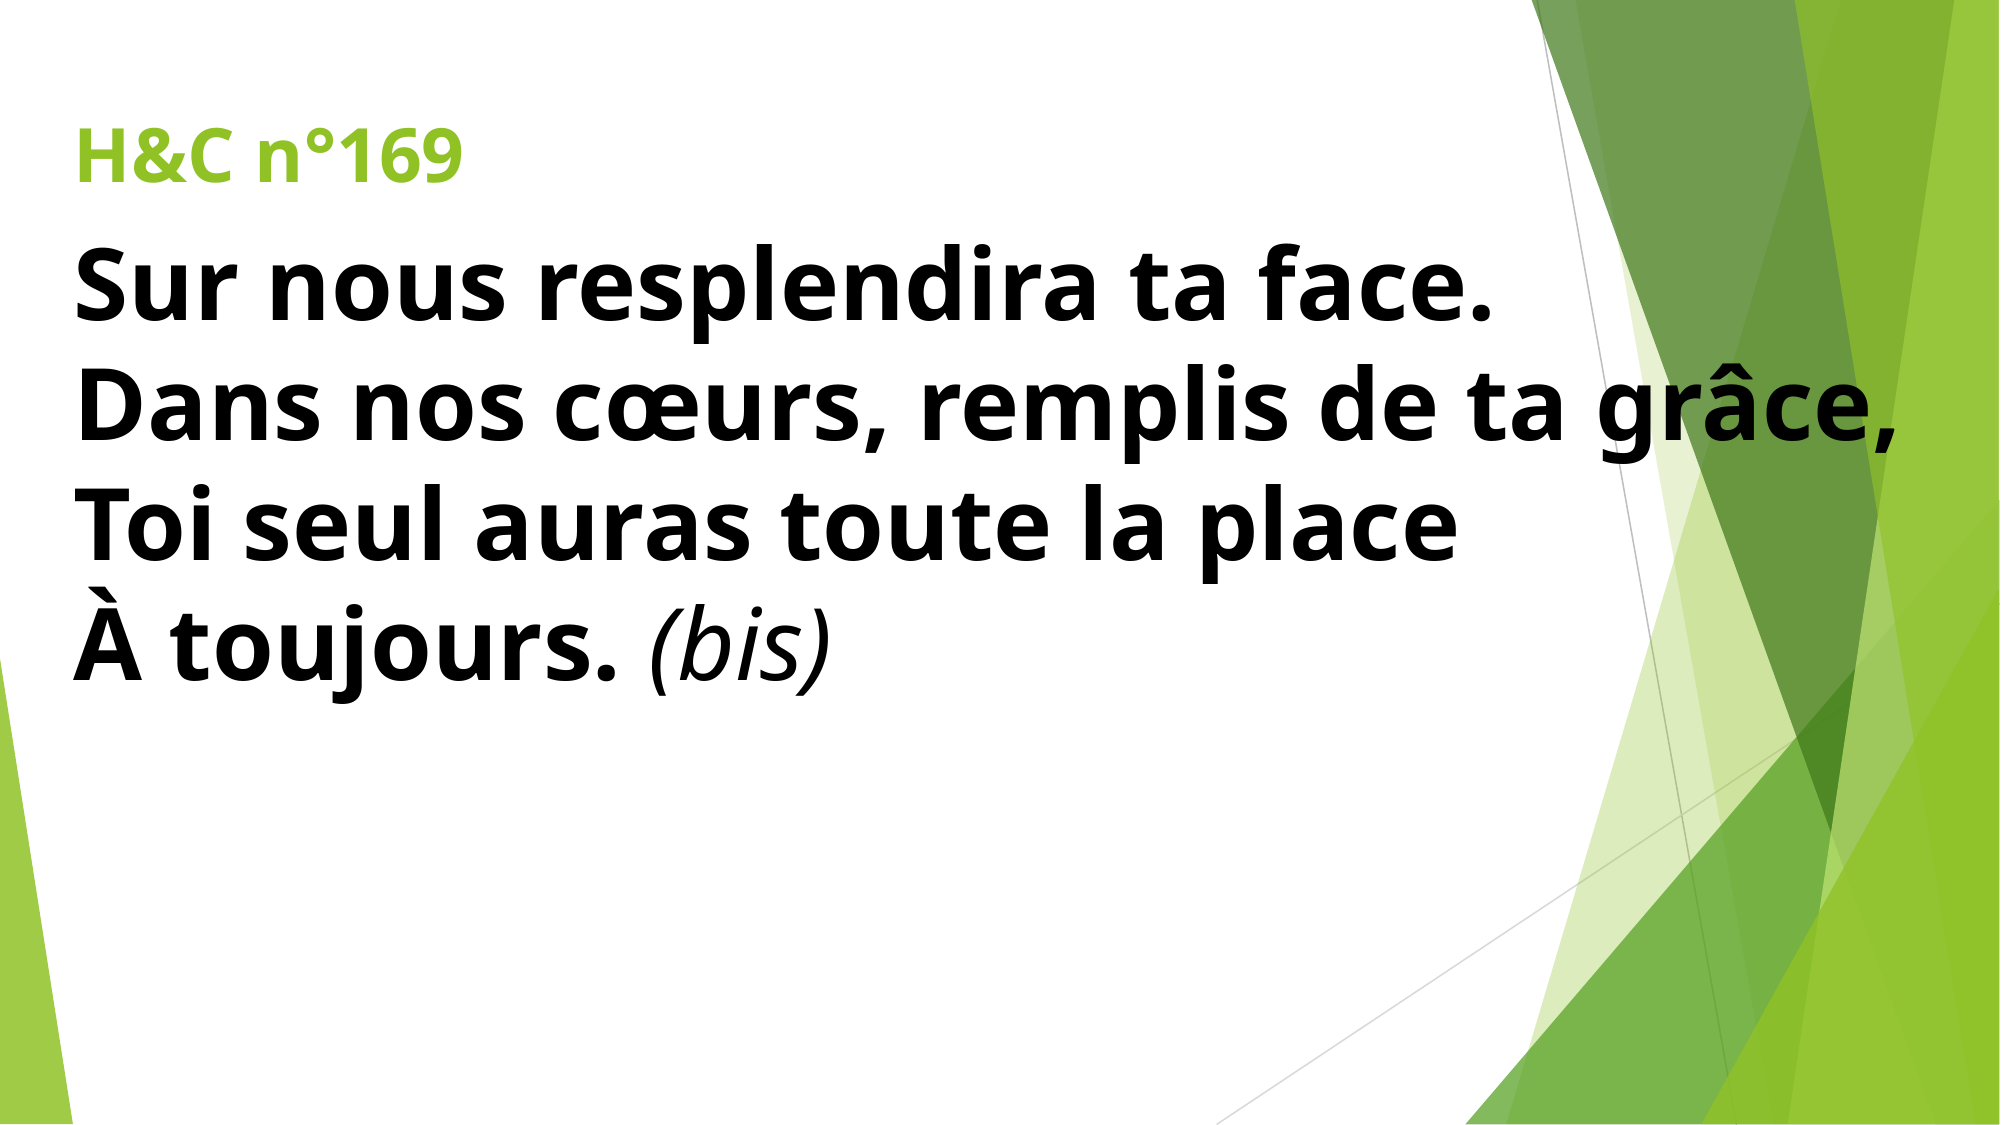

H&C n°169
Sur nous resplendira ta face.
Dans nos cœurs, remplis de ta grâce,
Toi seul auras toute la place
À toujours. (bis)